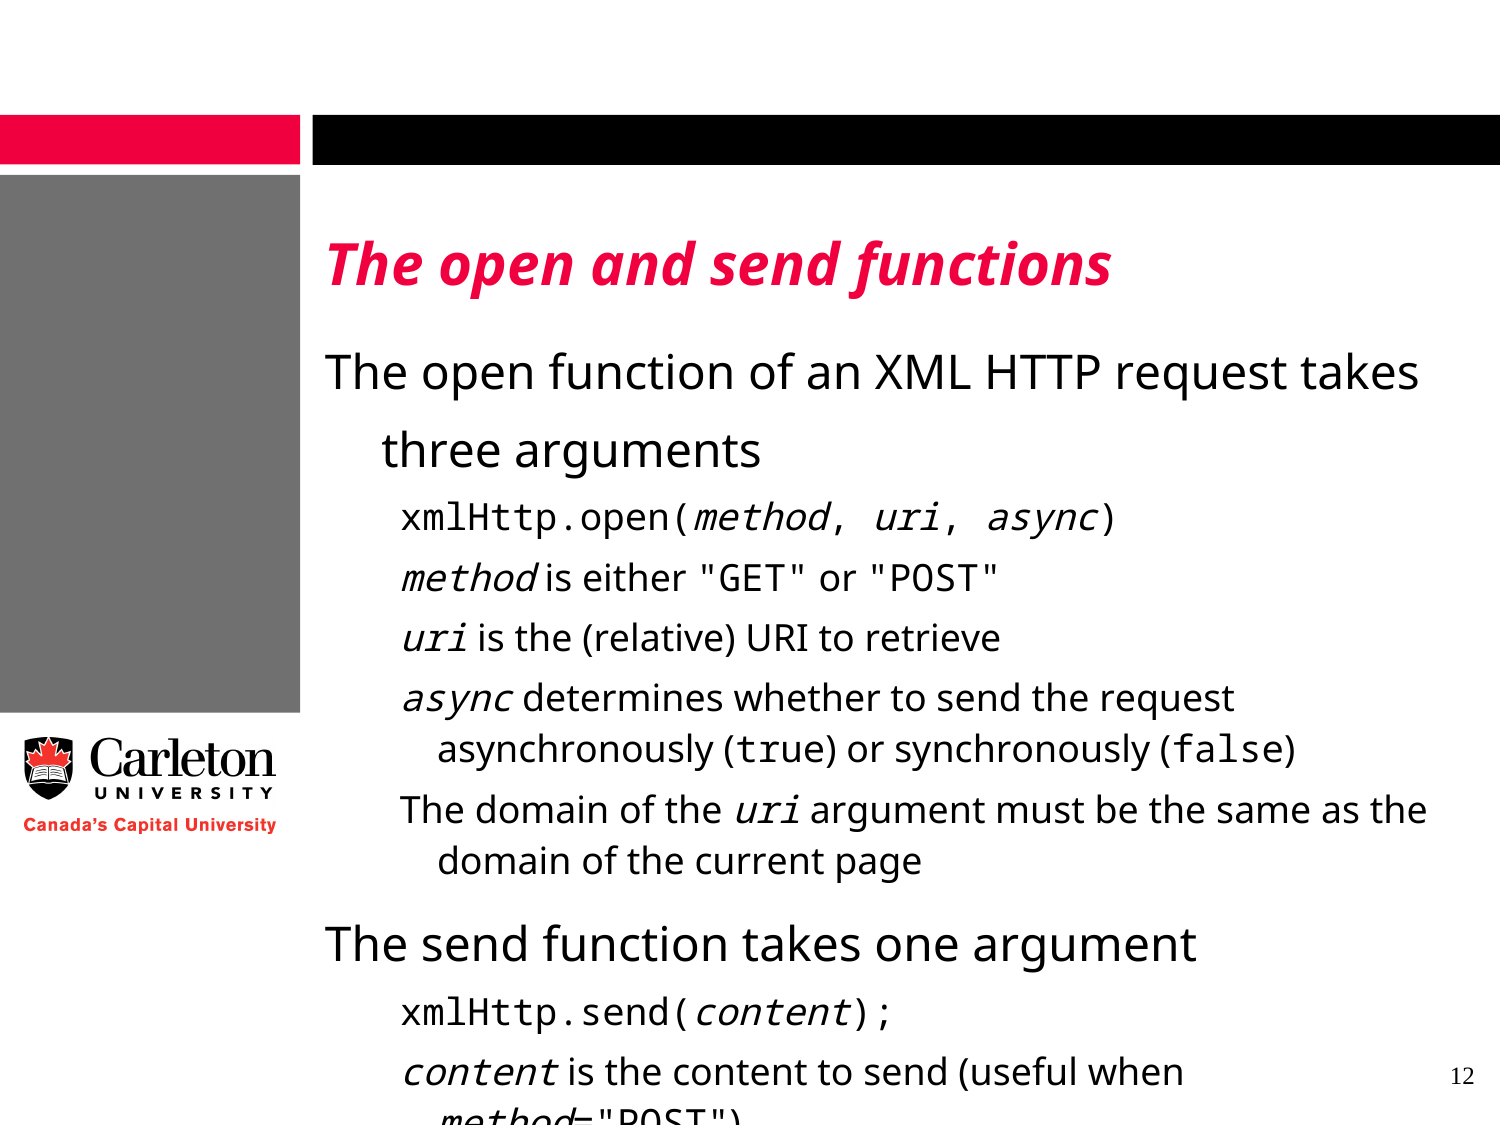

# The open and send functions
The open function of an XML HTTP request takes three arguments
xmlHttp.open(method, uri, async)
method is either "GET" or "POST"
uri is the (relative) URI to retrieve
async determines whether to send the request asynchronously (true) or synchronously (false)
The domain of the uri argument must be the same as the domain of the current page
The send function takes one argument
xmlHttp.send(content);
content is the content to send (useful when method="POST")
12